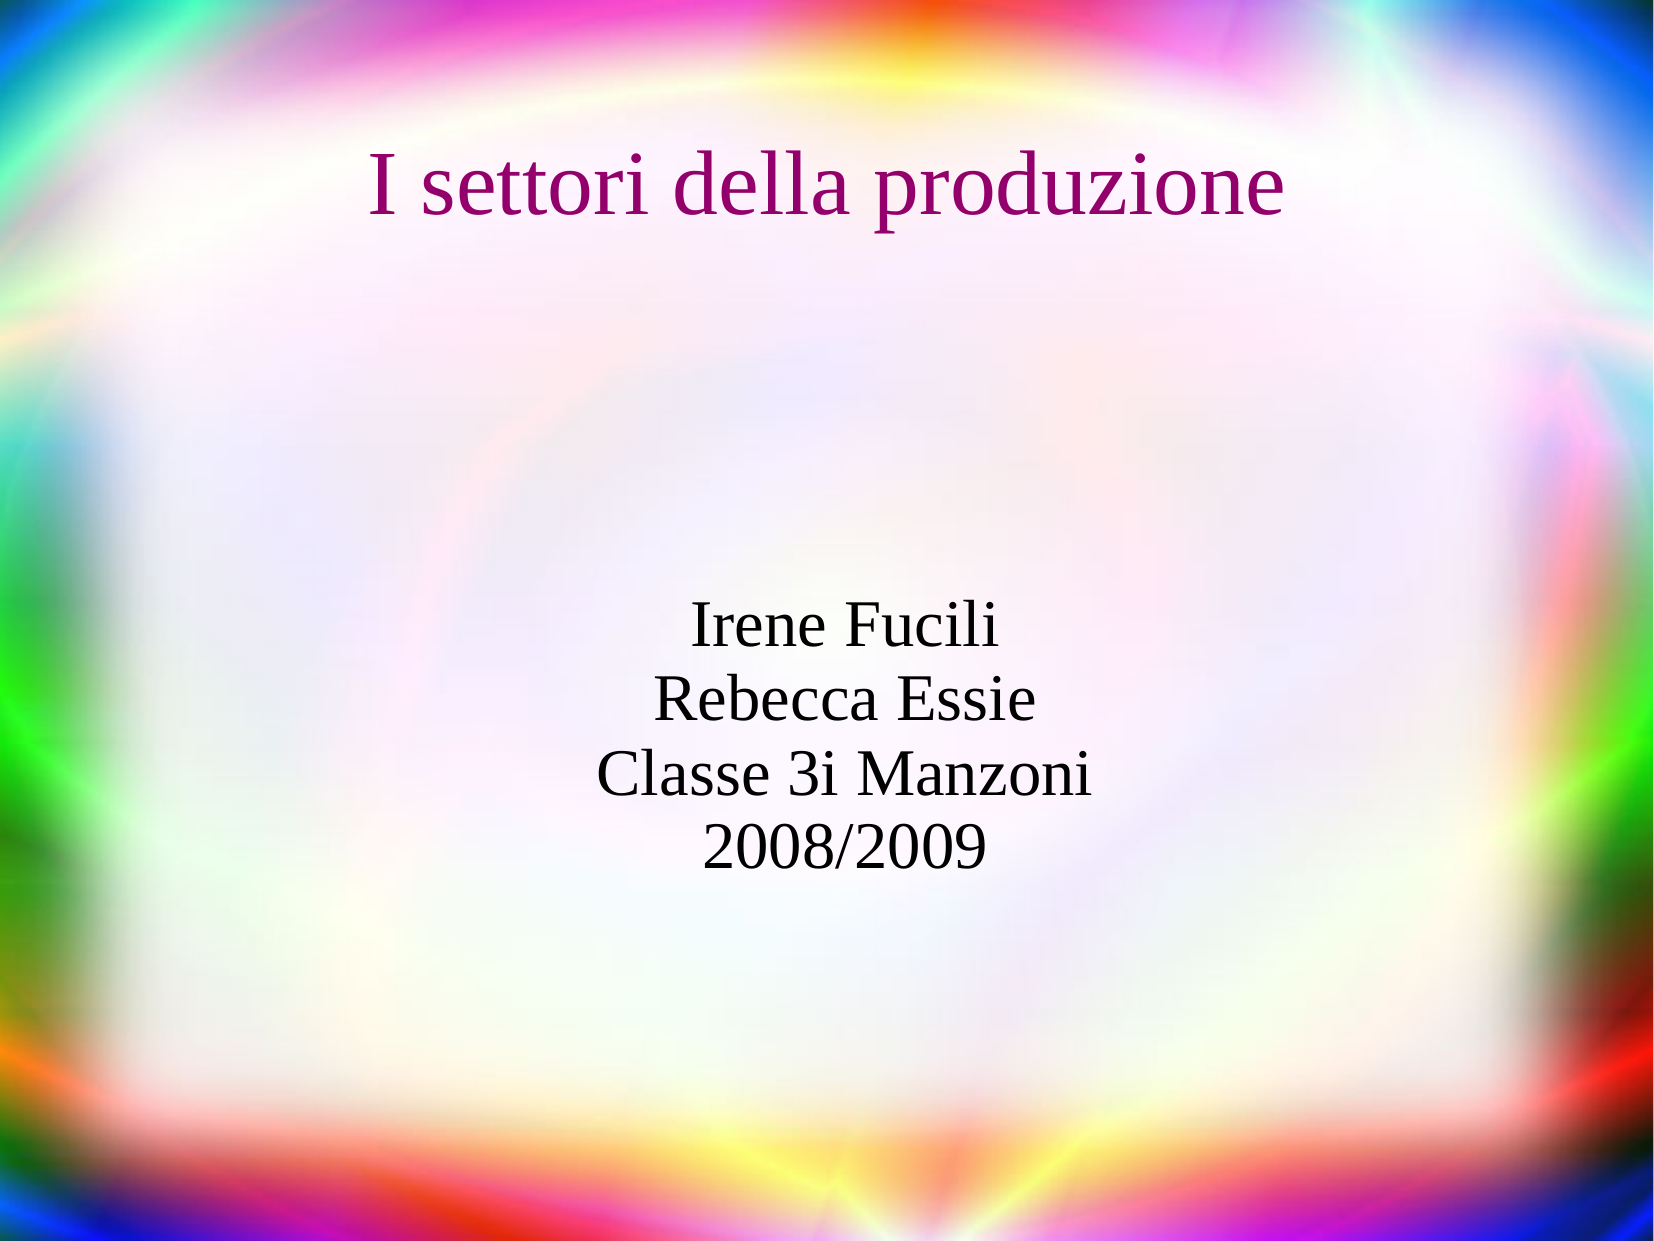

# I settori della produzione
Irene Fucili
Rebecca Essie
Classe 3i Manzoni
2008/2009